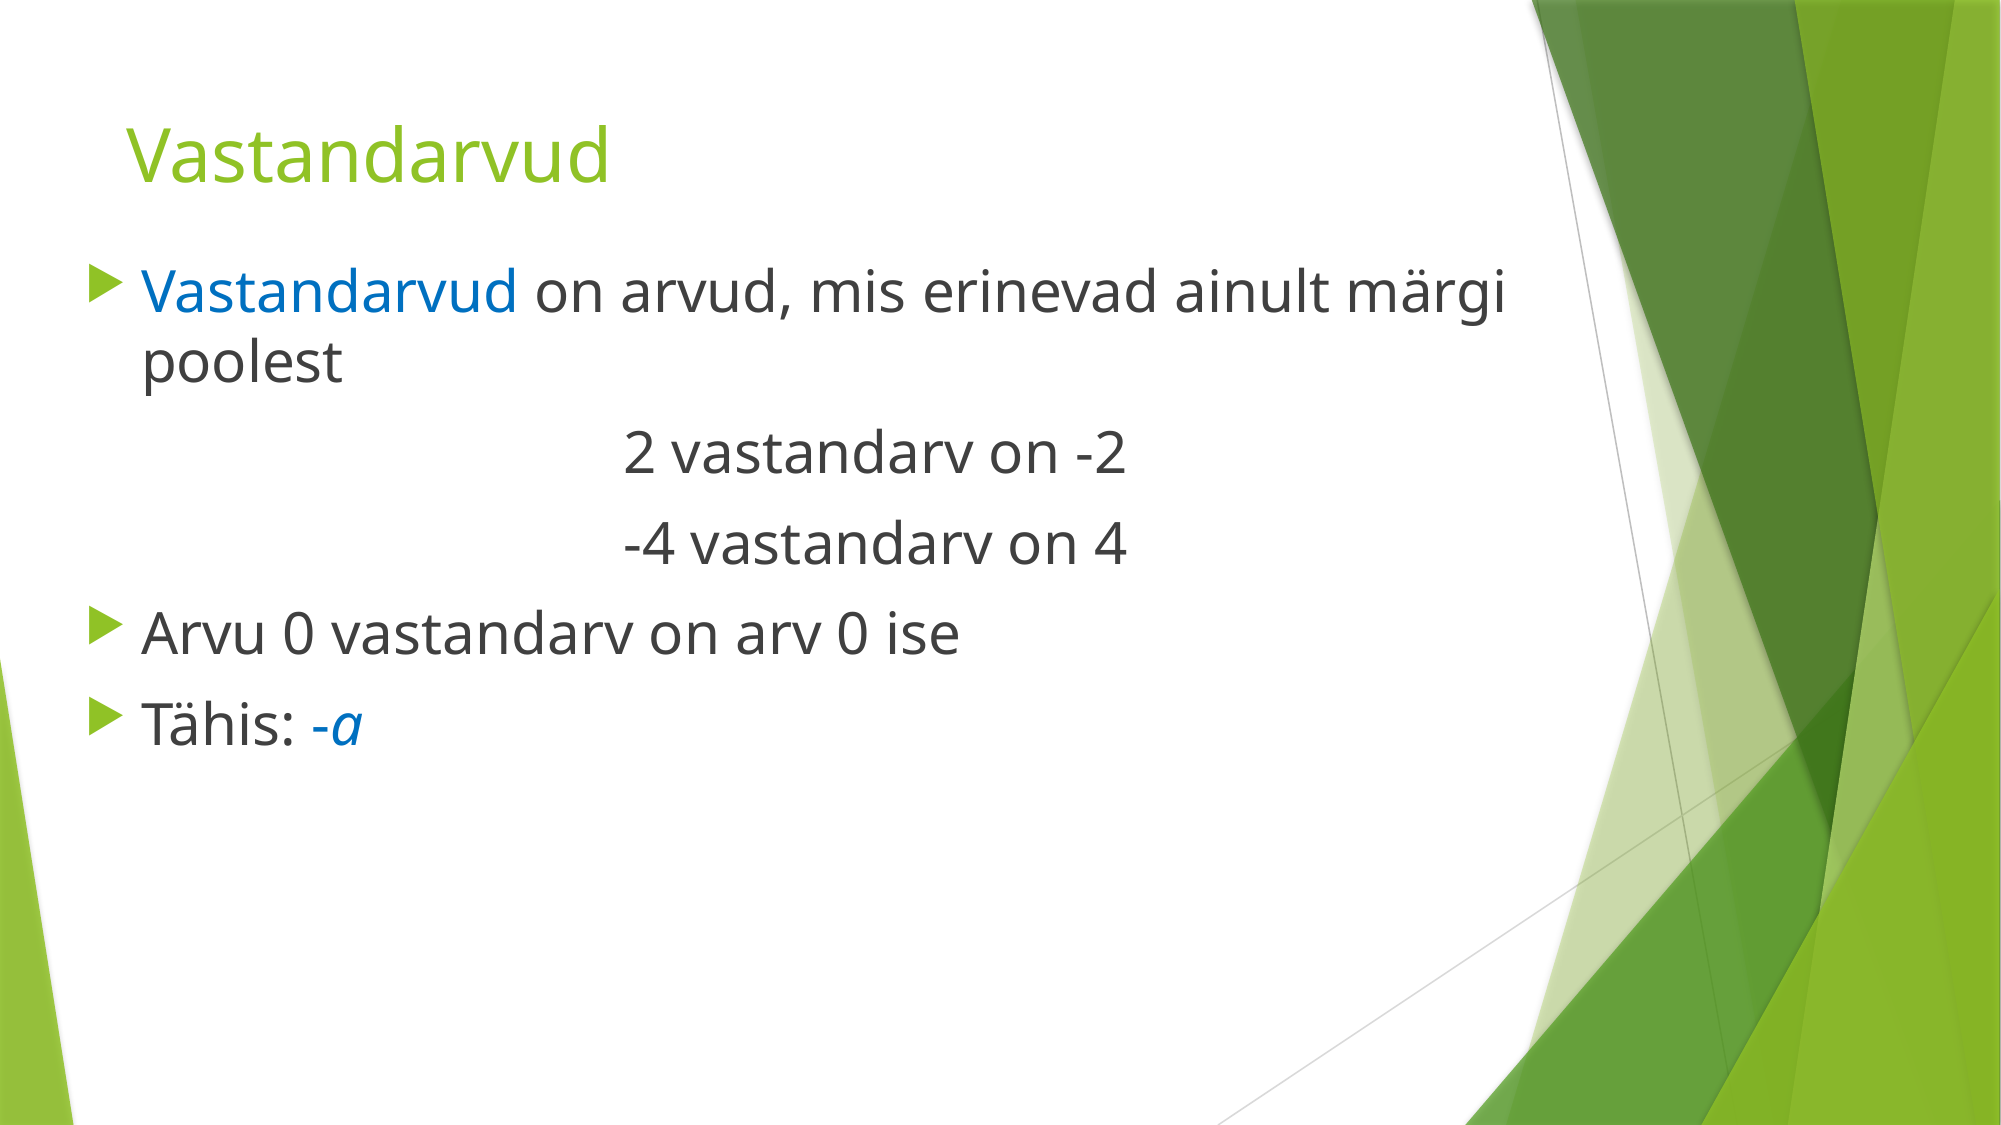

# Vastandarvud
Vastandarvud on arvud, mis erinevad ainult märgi poolest
 2 vastandarv on -2
 -4 vastandarv on 4
Arvu 0 vastandarv on arv 0 ise
Tähis: -a